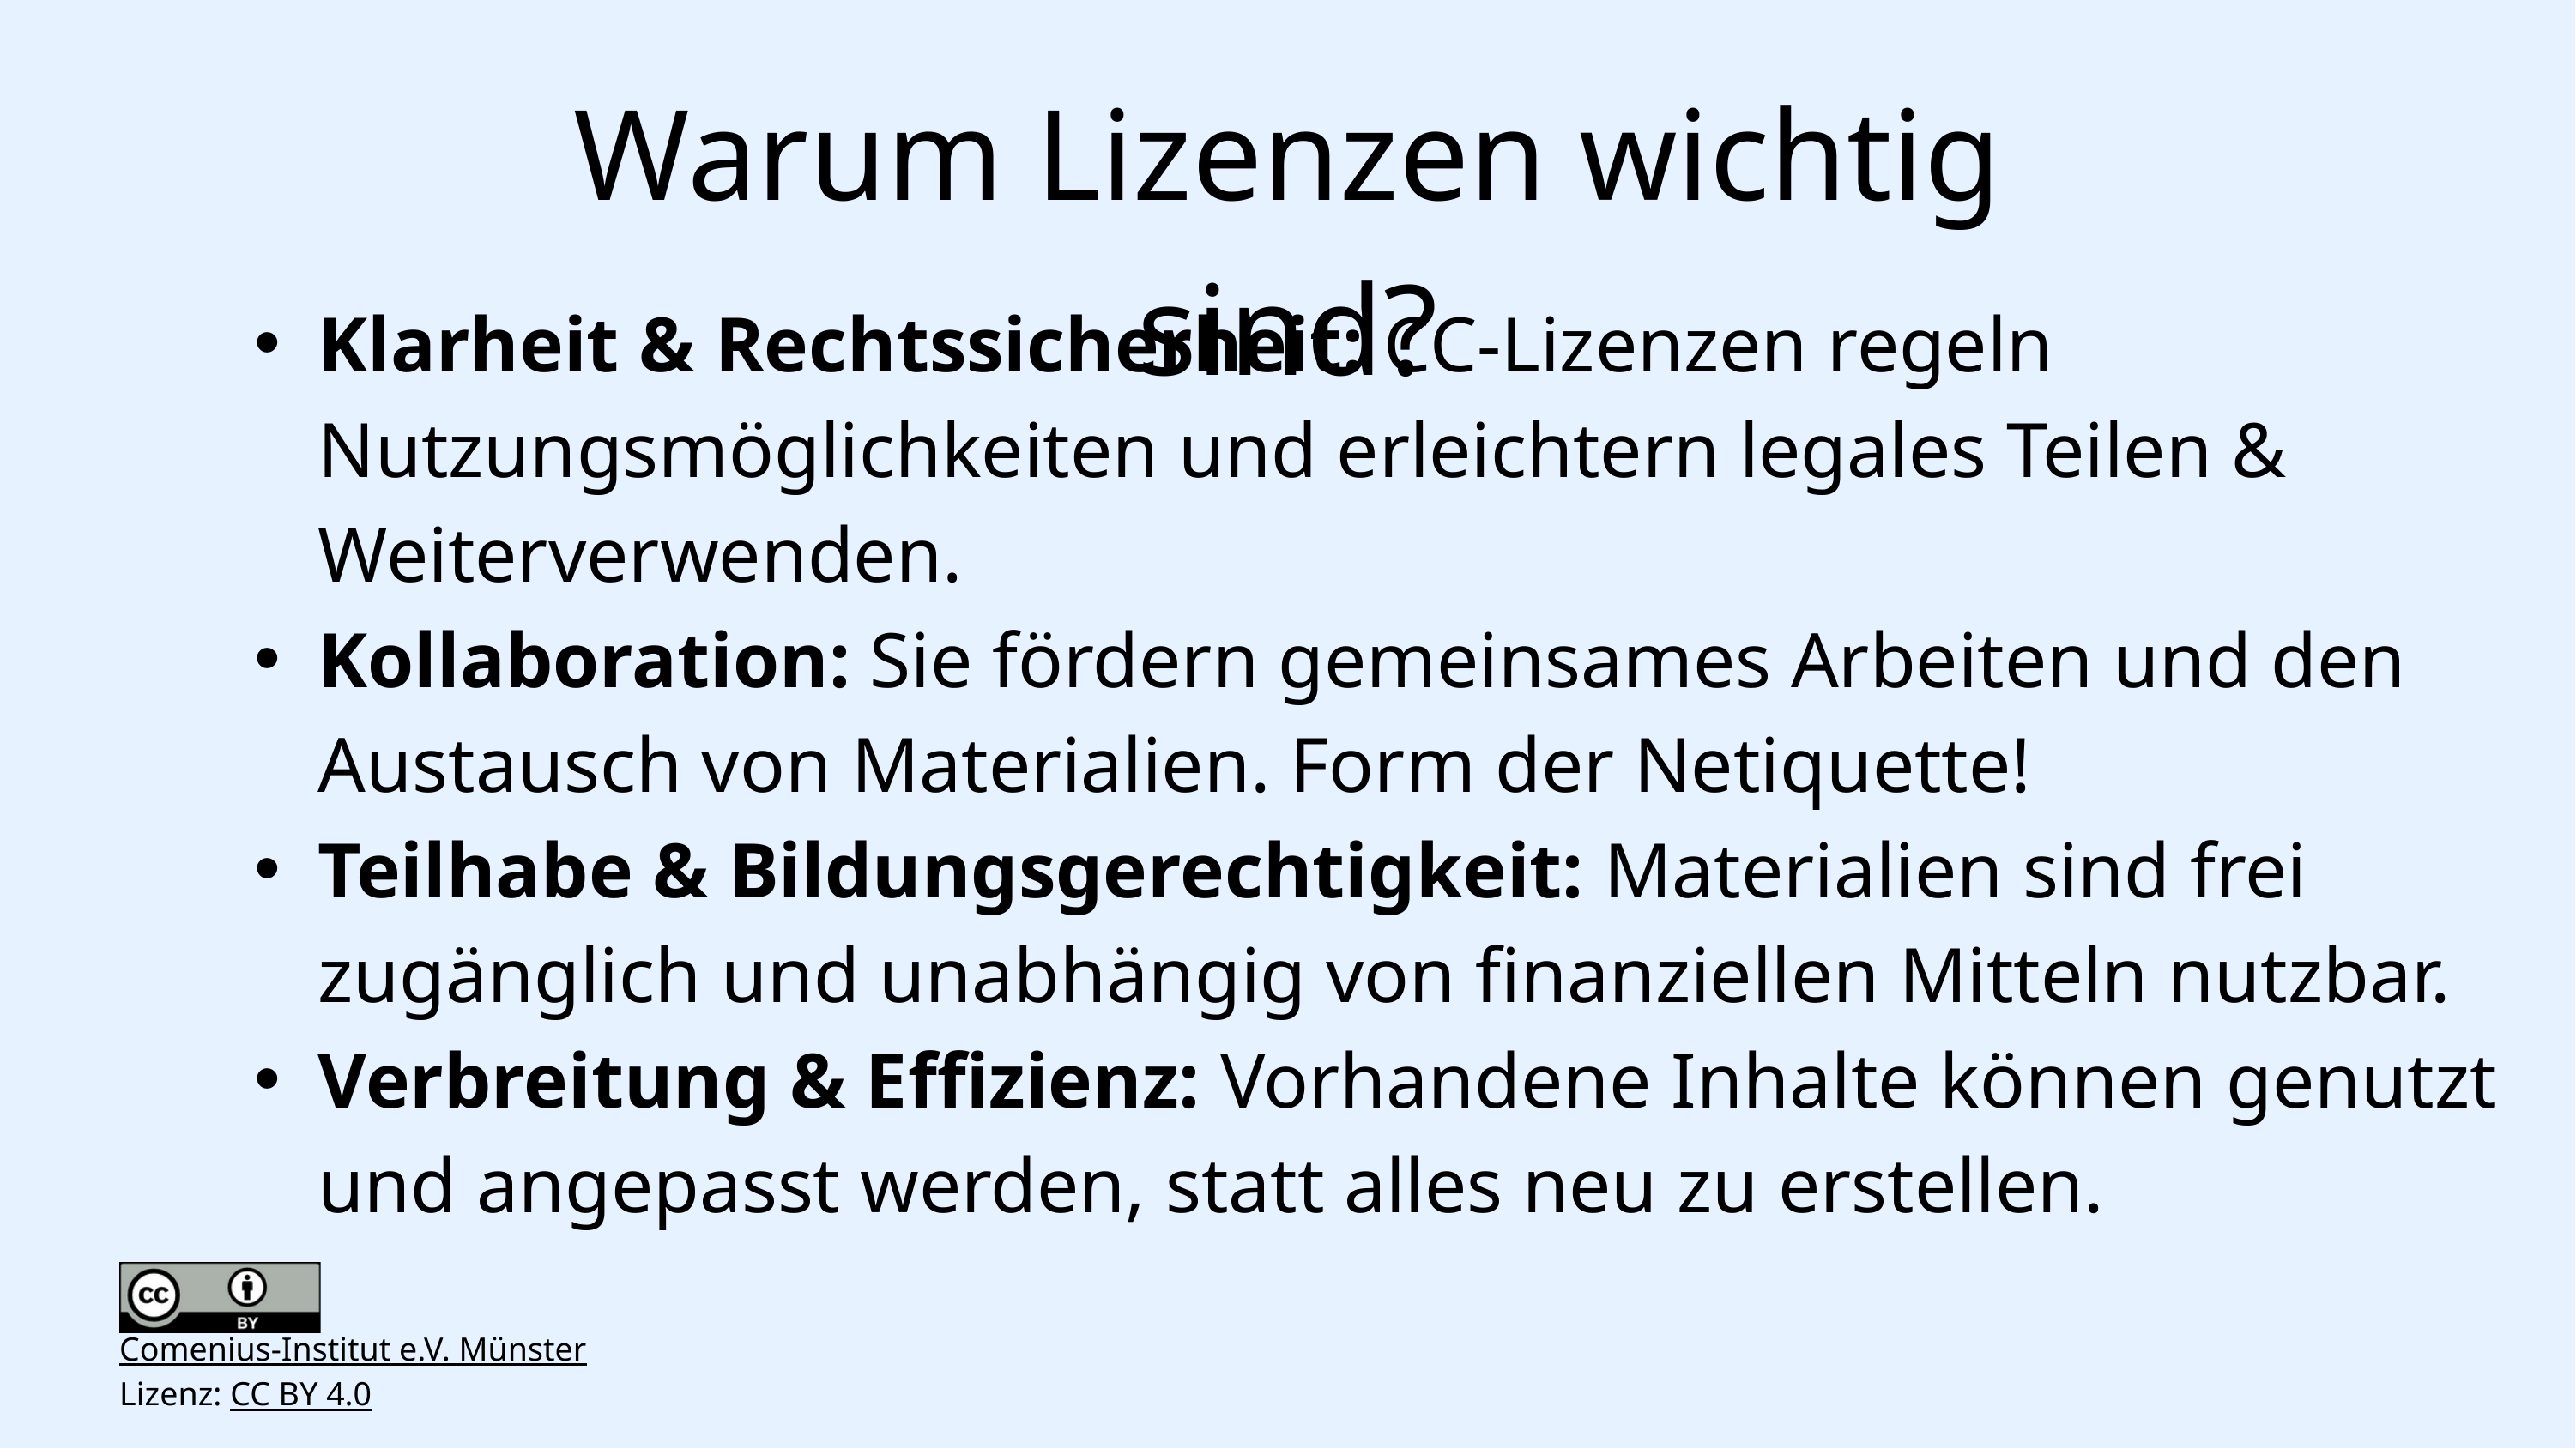

Warum Lizenzen wichtig sind?
Klarheit & Rechtssicherheit: CC-Lizenzen regeln Nutzungsmöglichkeiten und erleichtern legales Teilen & Weiterverwenden.
Kollaboration: Sie fördern gemeinsames Arbeiten und den Austausch von Materialien. Form der Netiquette!
Teilhabe & Bildungsgerechtigkeit: Materialien sind frei zugänglich und unabhängig von finanziellen Mitteln nutzbar.
Verbreitung & Effizienz: Vorhandene Inhalte können genutzt und angepasst werden, statt alles neu zu erstellen.
Comenius-Institut e.V. Münster
Lizenz: CC BY 4.0